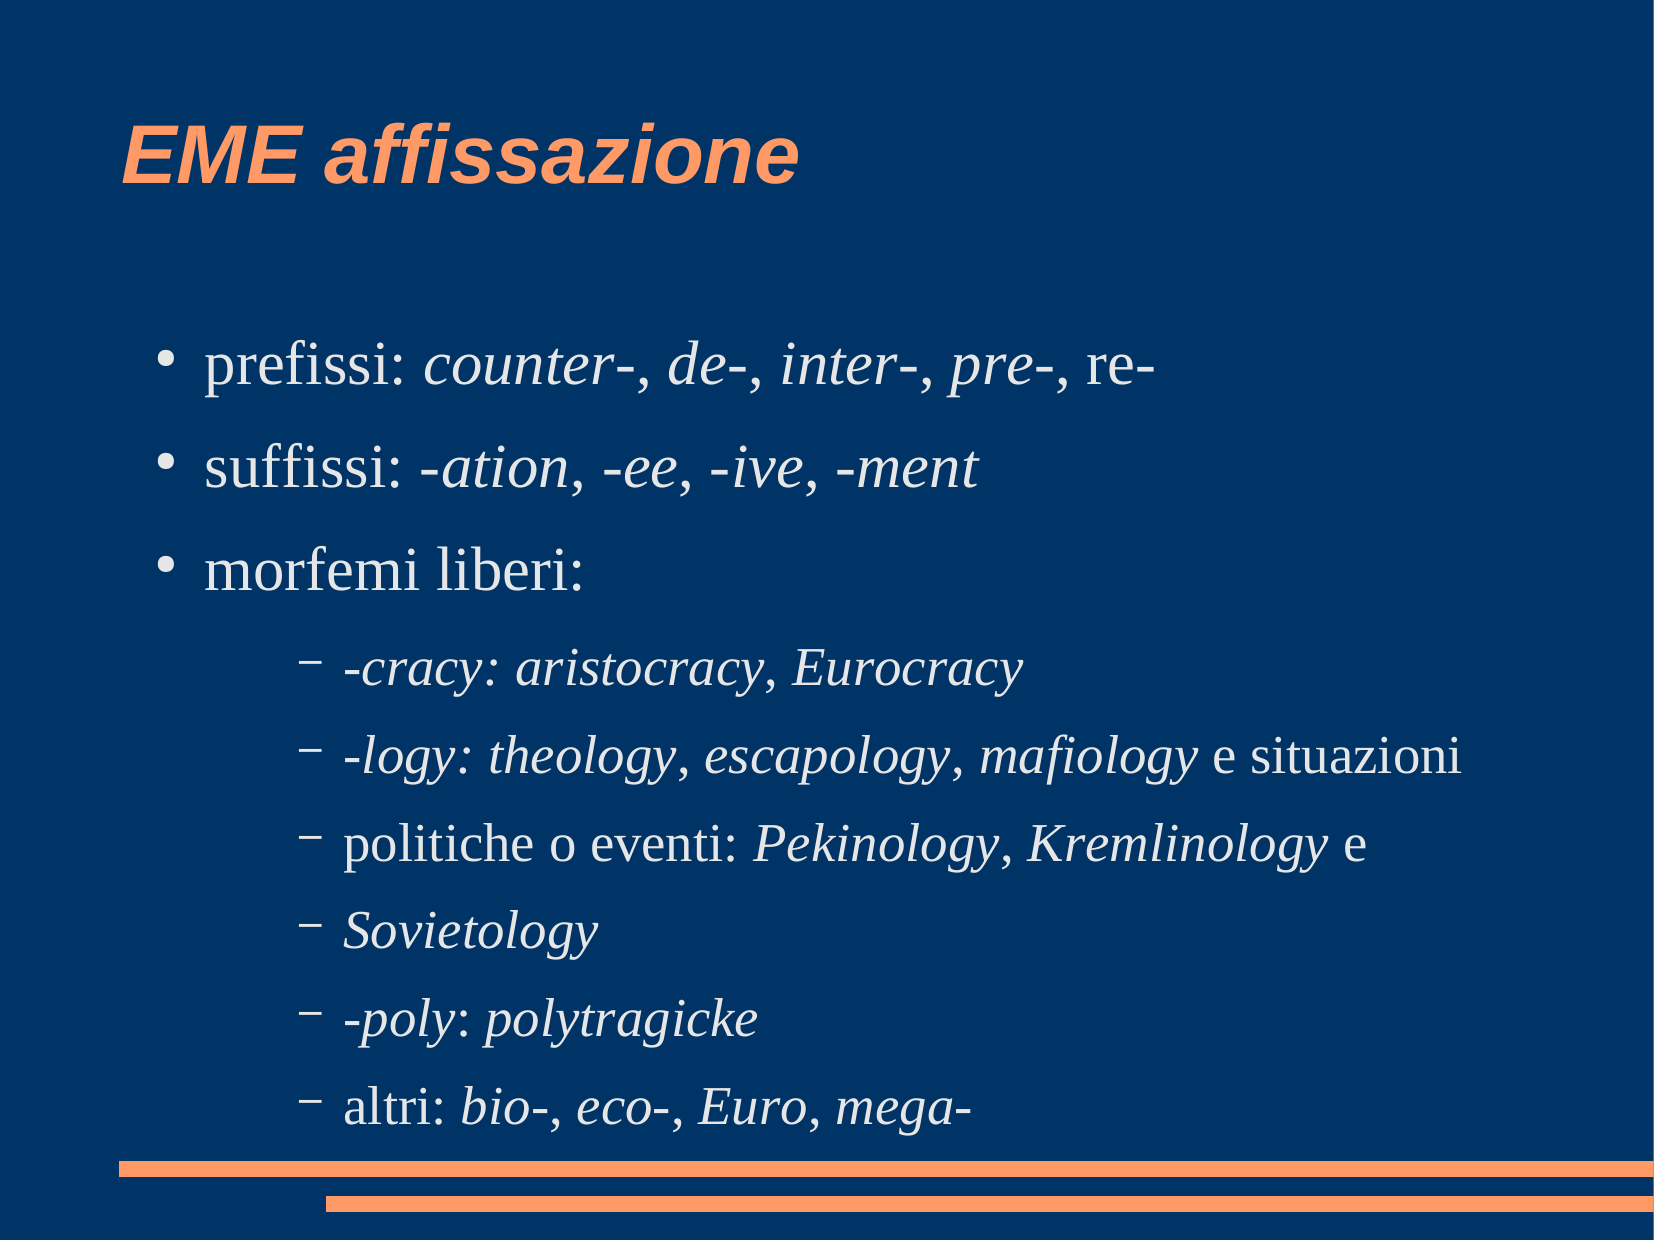

# EME affissazione
prefissi: counter-, de-, inter-, pre-, re-
suffissi: -ation, -ee, -ive, -ment
morfemi liberi:
-cracy: aristocracy, Eurocracy
-logy: theology, escapology, mafiology e situazioni
politiche o eventi: Pekinology, Kremlinology e
Sovietology
-poly: polytragicke
altri: bio-, eco-, Euro, mega-